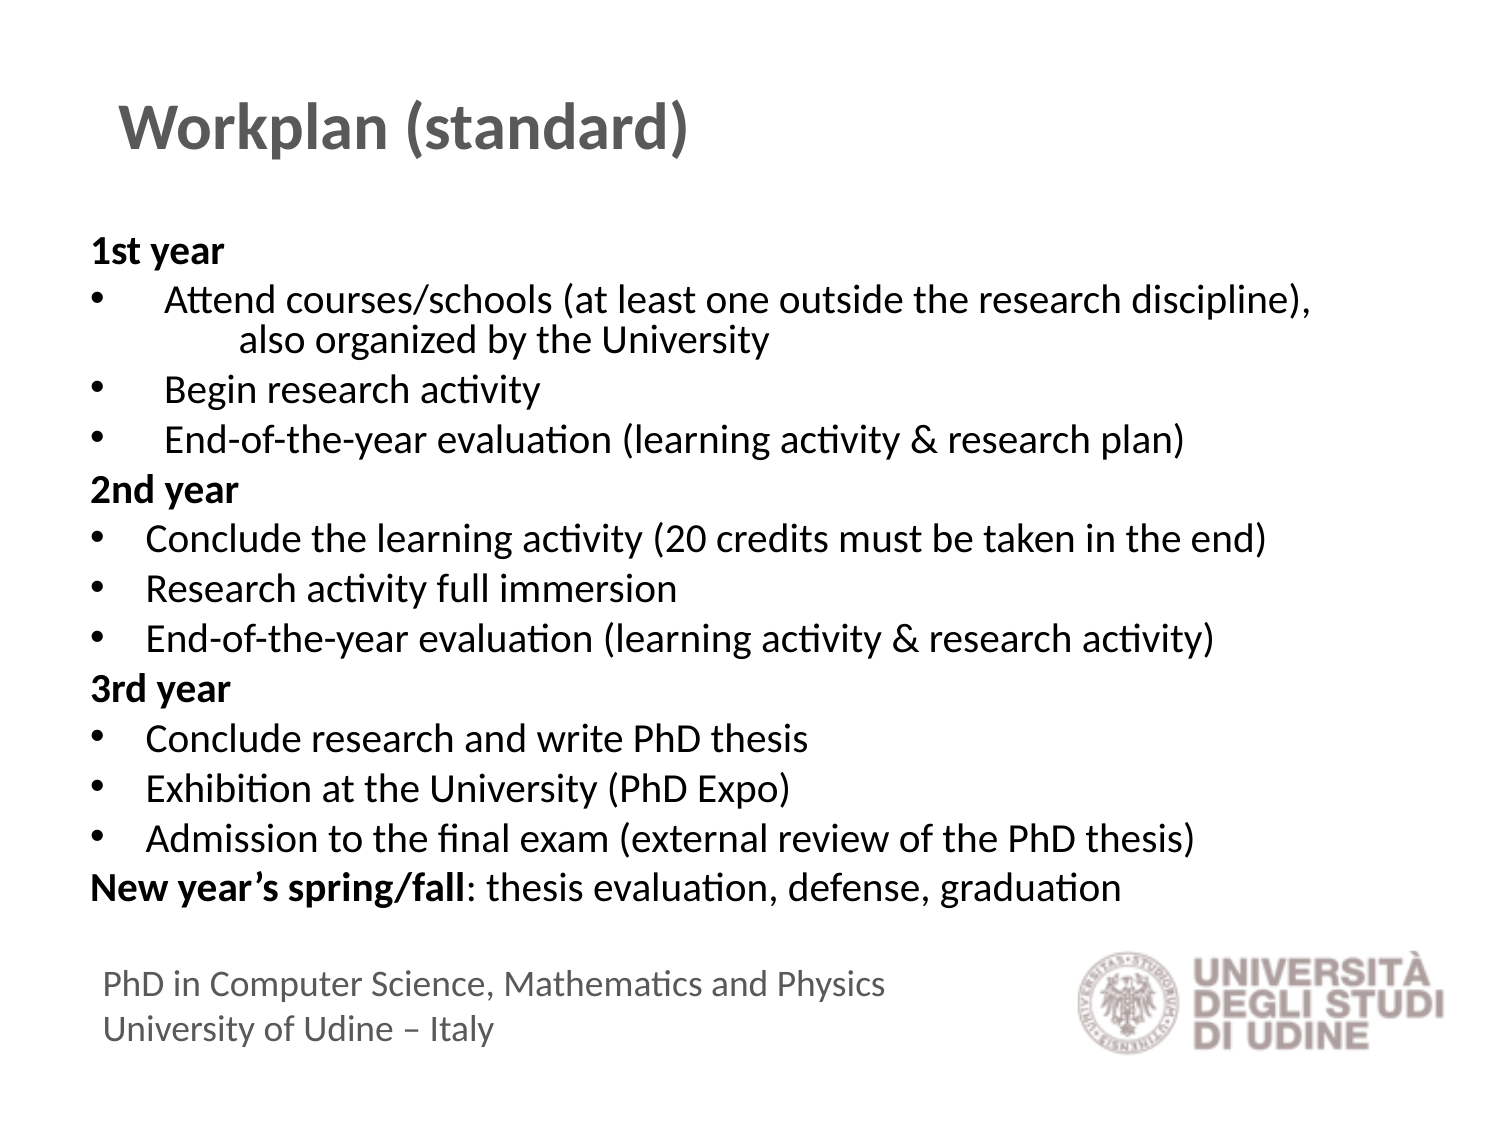

Workplan (standard)
1st year
Attend courses/schools (at least one outside the research discipline), also organized by the University
Begin research activity
End-of-the-year evaluation (learning activity & research plan)
2nd year
Conclude the learning activity (20 credits must be taken in the end)
Research activity full immersion
End-of-the-year evaluation (learning activity & research activity)
3rd year
Conclude research and write PhD thesis
Exhibition at the University (PhD Expo)
Admission to the final exam (external review of the PhD thesis)
New year’s spring/fall: thesis evaluation, defense, graduation
# PhD in Computer Science, Mathematics and Physics University of Udine – Italy